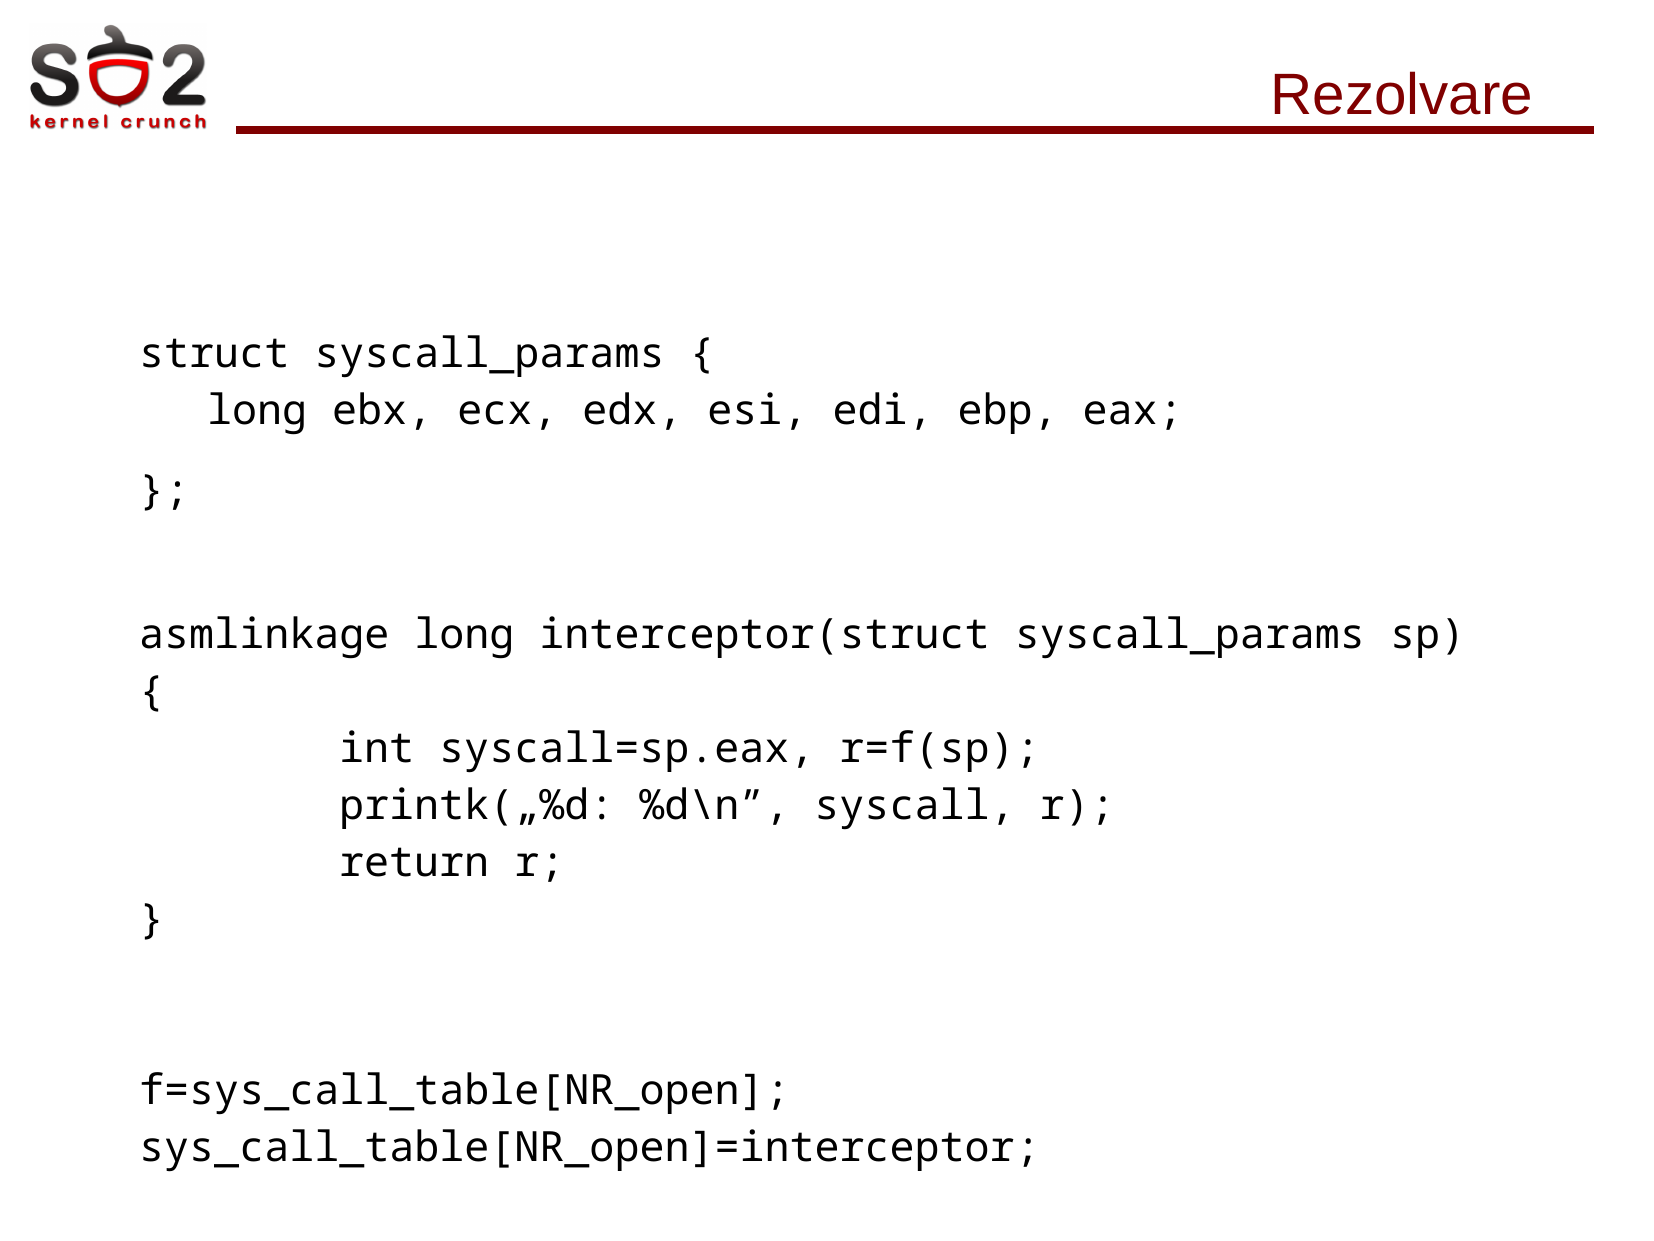

Rezolvare
# struct syscall_params {
long ebx, ecx, edx, esi, edi, ebp, eax;
};
asmlinkage long interceptor(struct syscall_params sp)
{
 int syscall=sp.eax, r=f(sp);
 printk(„%d: %d\n”, syscall, r);
 return r;
}
f=sys_call_table[NR_open];
sys_call_table[NR_open]=interceptor;